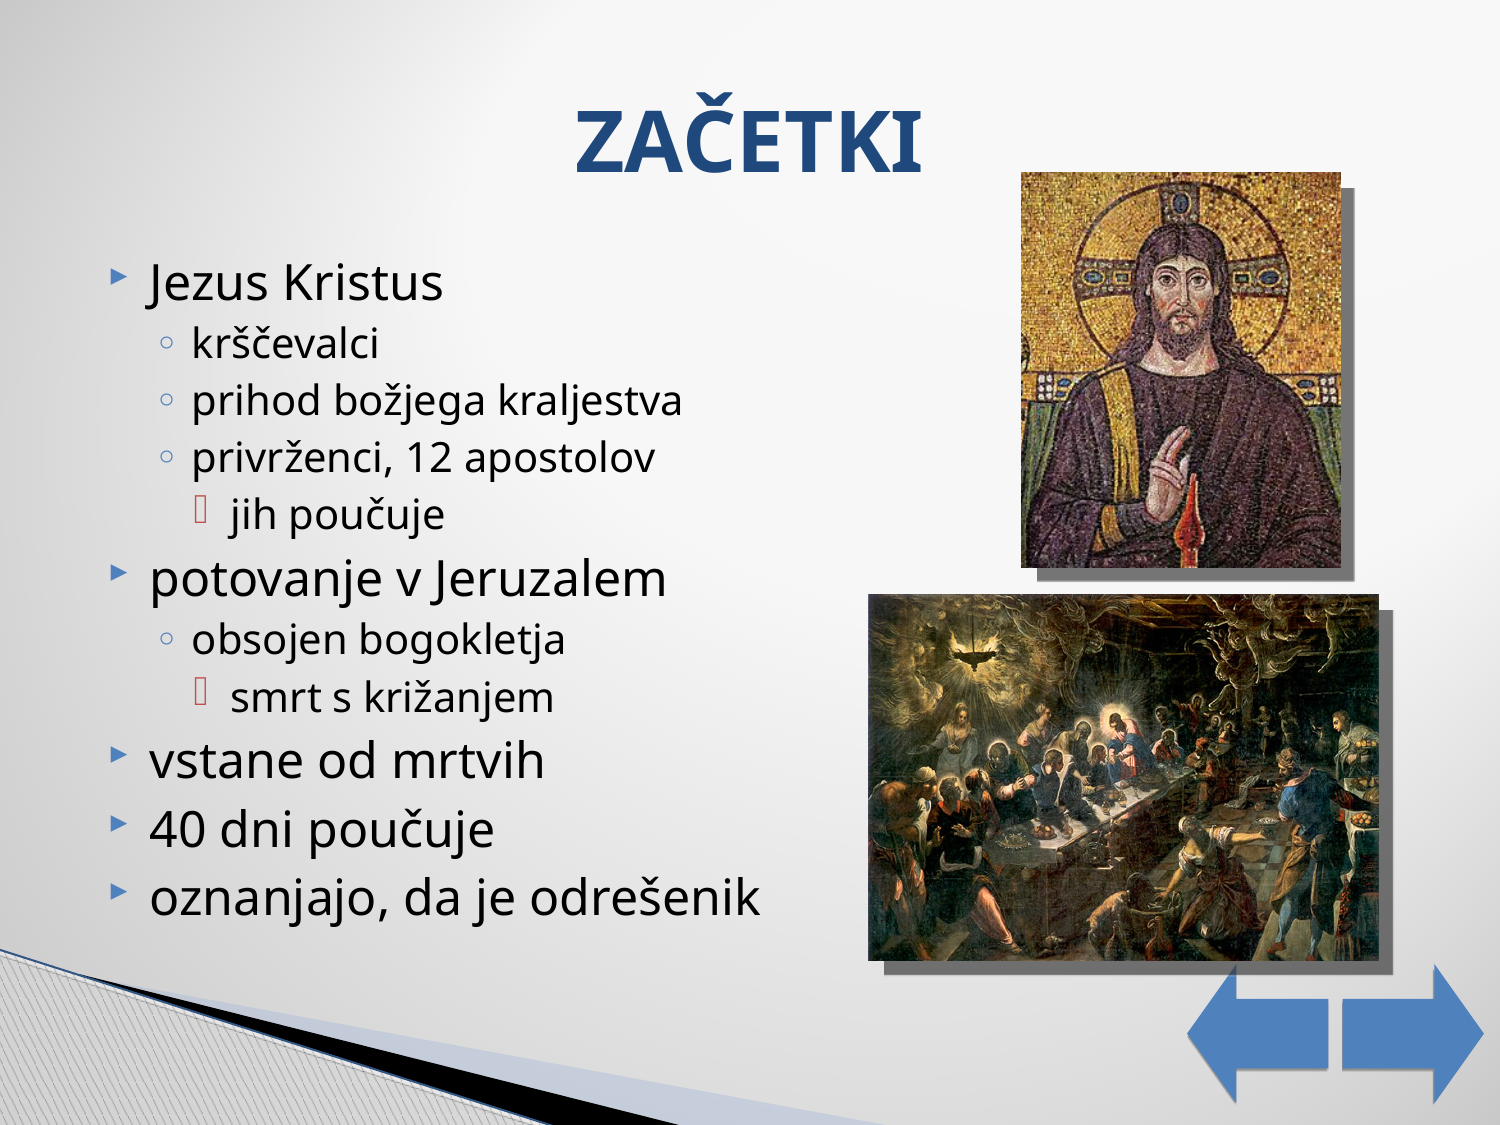

ZAČETKI
# Jezus Kristus
krščevalci
prihod božjega kraljestva
privrženci, 12 apostolov
jih poučuje
potovanje v Jeruzalem
obsojen bogokletja
smrt s križanjem
vstane od mrtvih
40 dni poučuje
oznanjajo, da je odrešenik